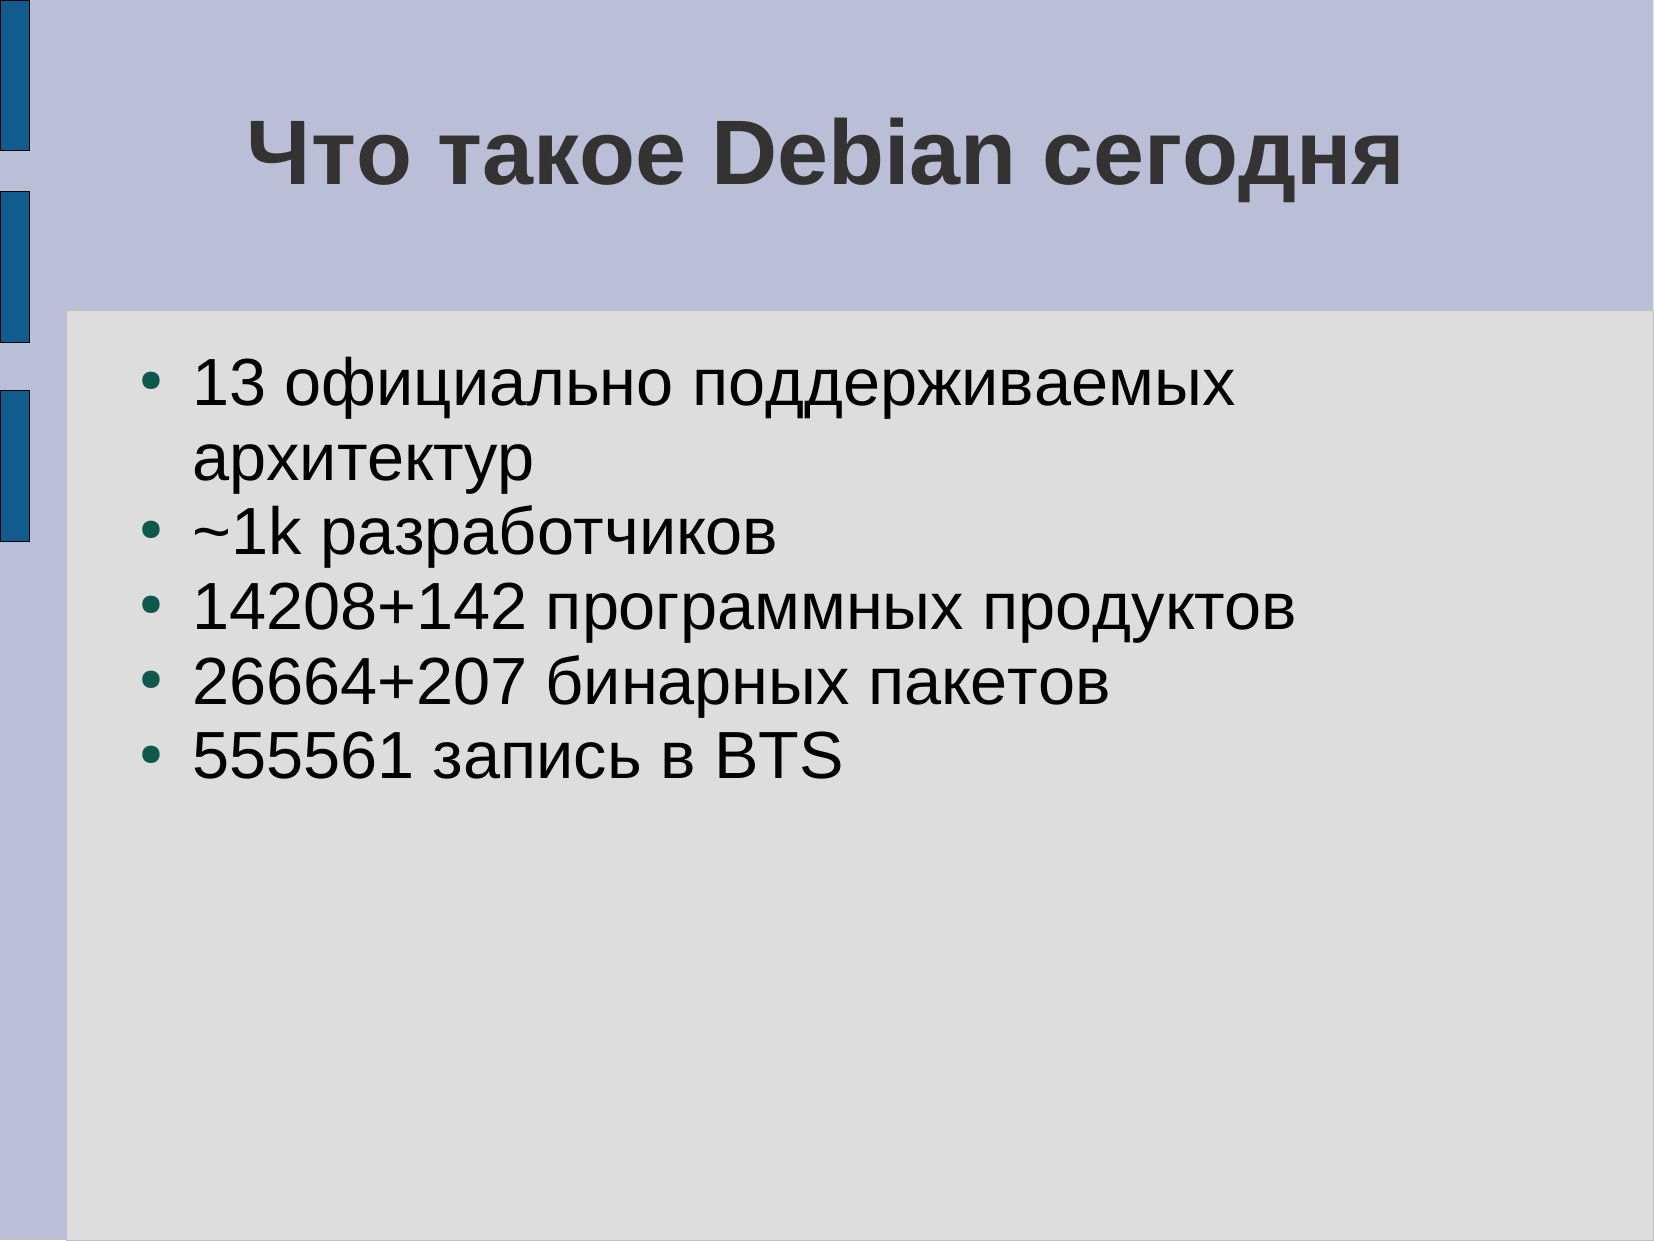

# Что такое Debian сегодня
13 официально поддерживаемых архитектур
~1k разработчиков
14208+142 программных продуктов
26664+207 бинарных пакетов
555561 запись в BTS